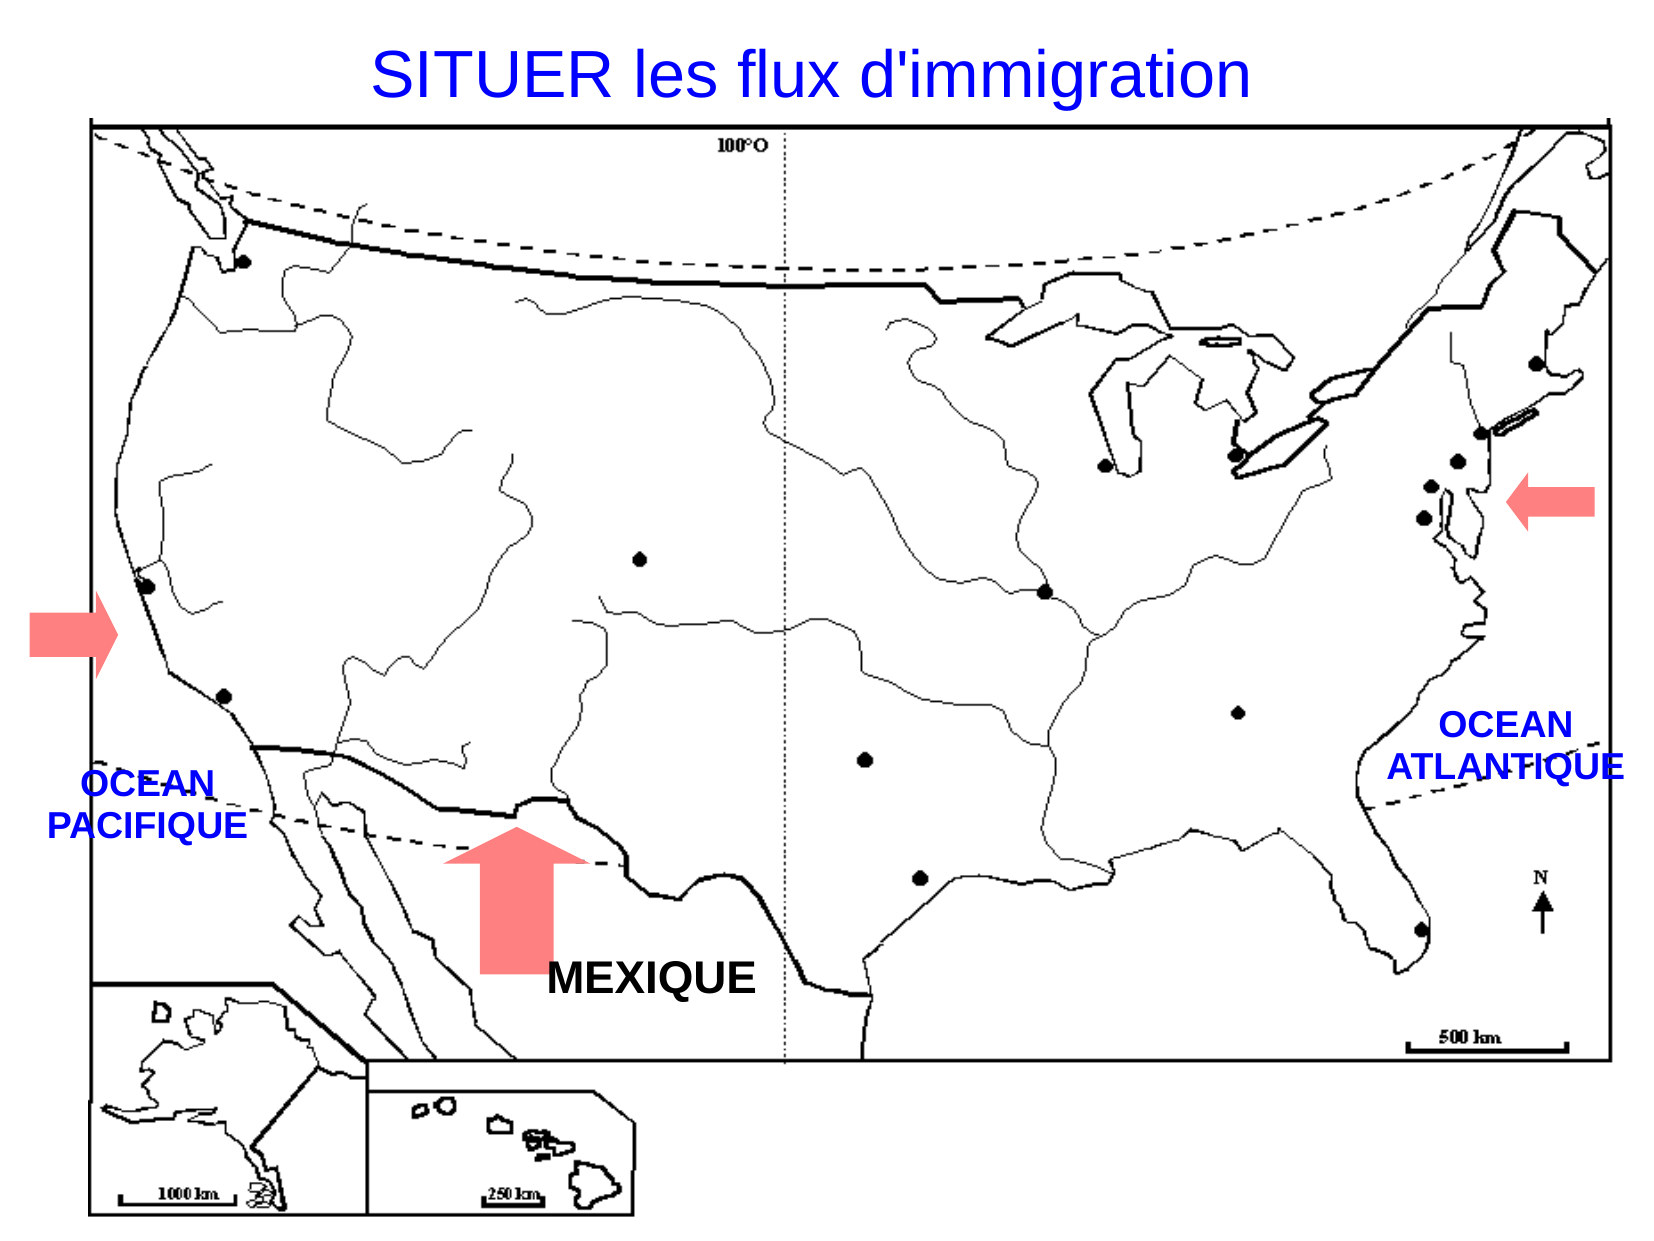

SITUER les flux d'immigration
OCEAN
ATLANTIQUE
OCEAN
PACIFIQUE
MEXIQUE